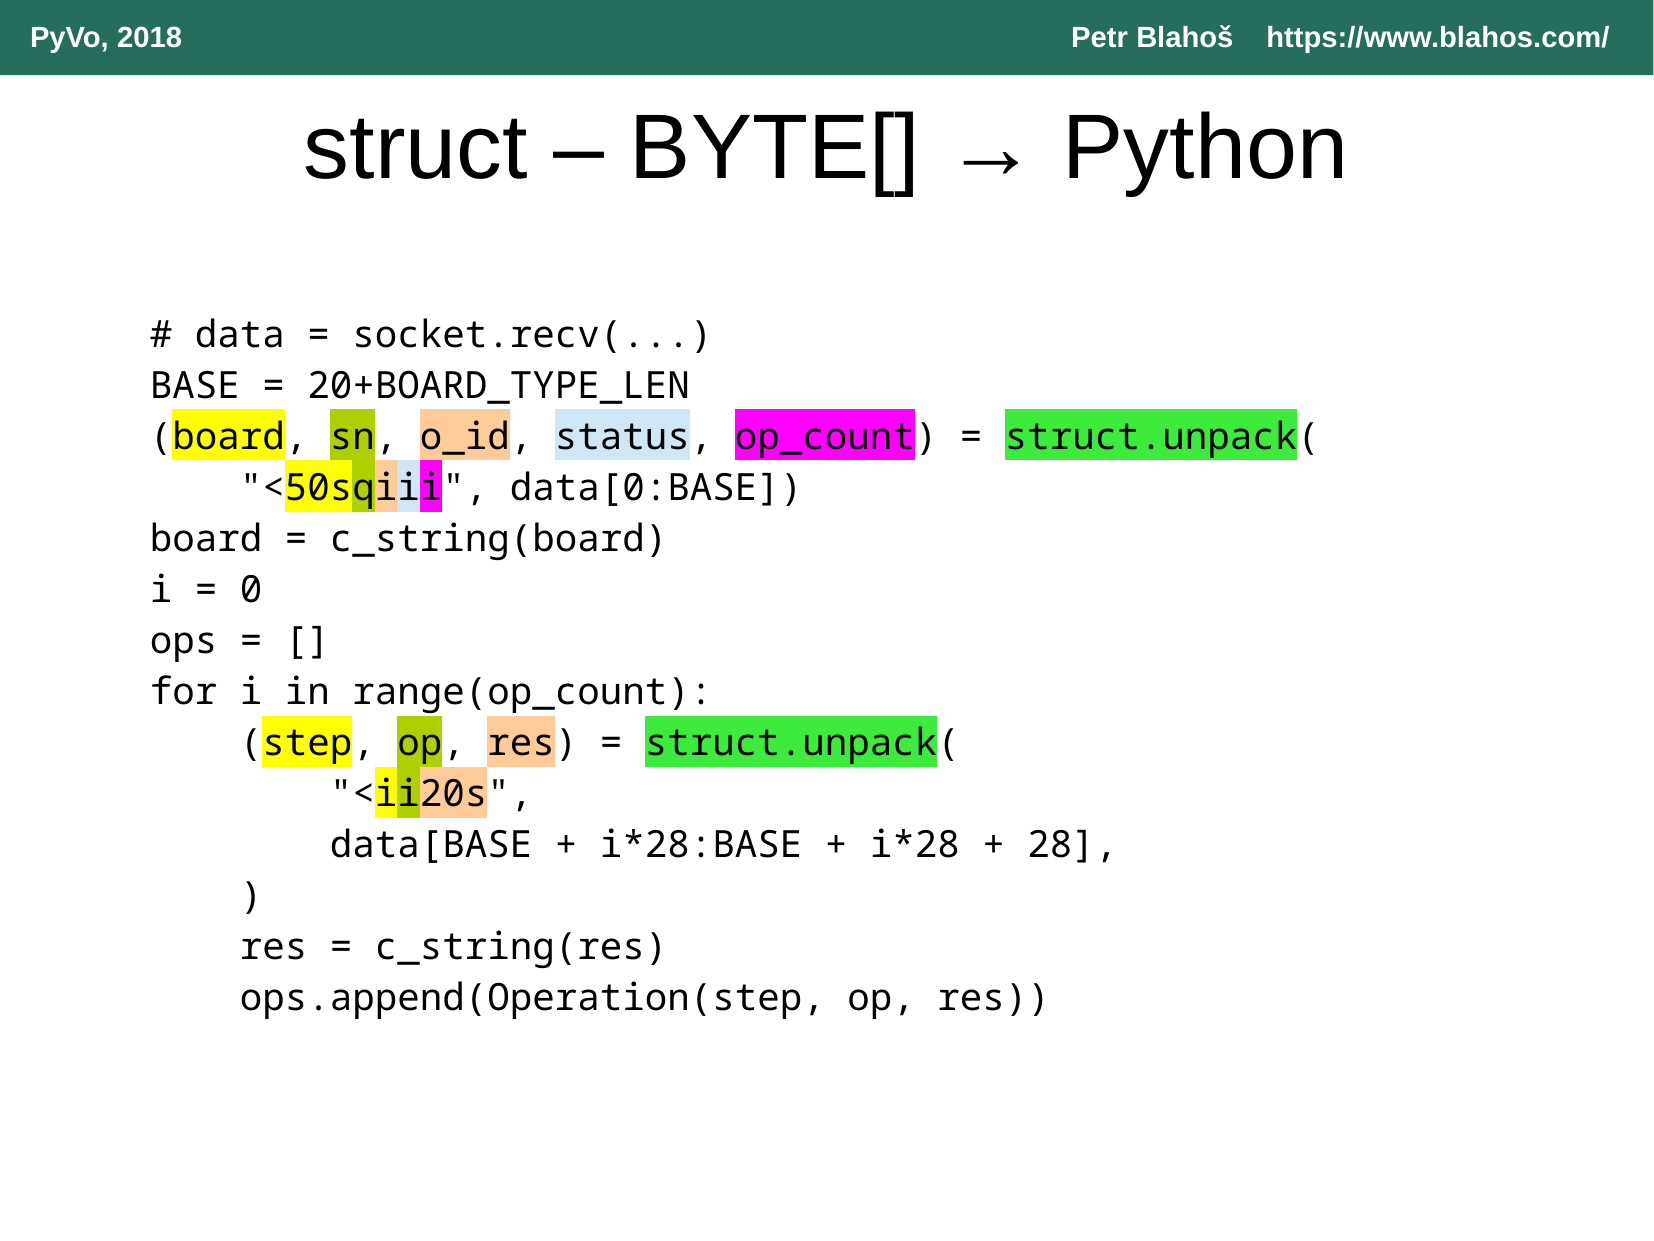

# struct – BYTE[] → Python
# data = socket.recv(...)
BASE = 20+BOARD_TYPE_LEN
(board, sn, o_id, status, op_count) = struct.unpack(
 "<50sqiii", data[0:BASE])
board = c_string(board)
i = 0
ops = []
for i in range(op_count):
 (step, op, res) = struct.unpack(
 "<ii20s",
 data[BASE + i*28:BASE + i*28 + 28],
 )
 res = c_string(res)
 ops.append(Operation(step, op, res))